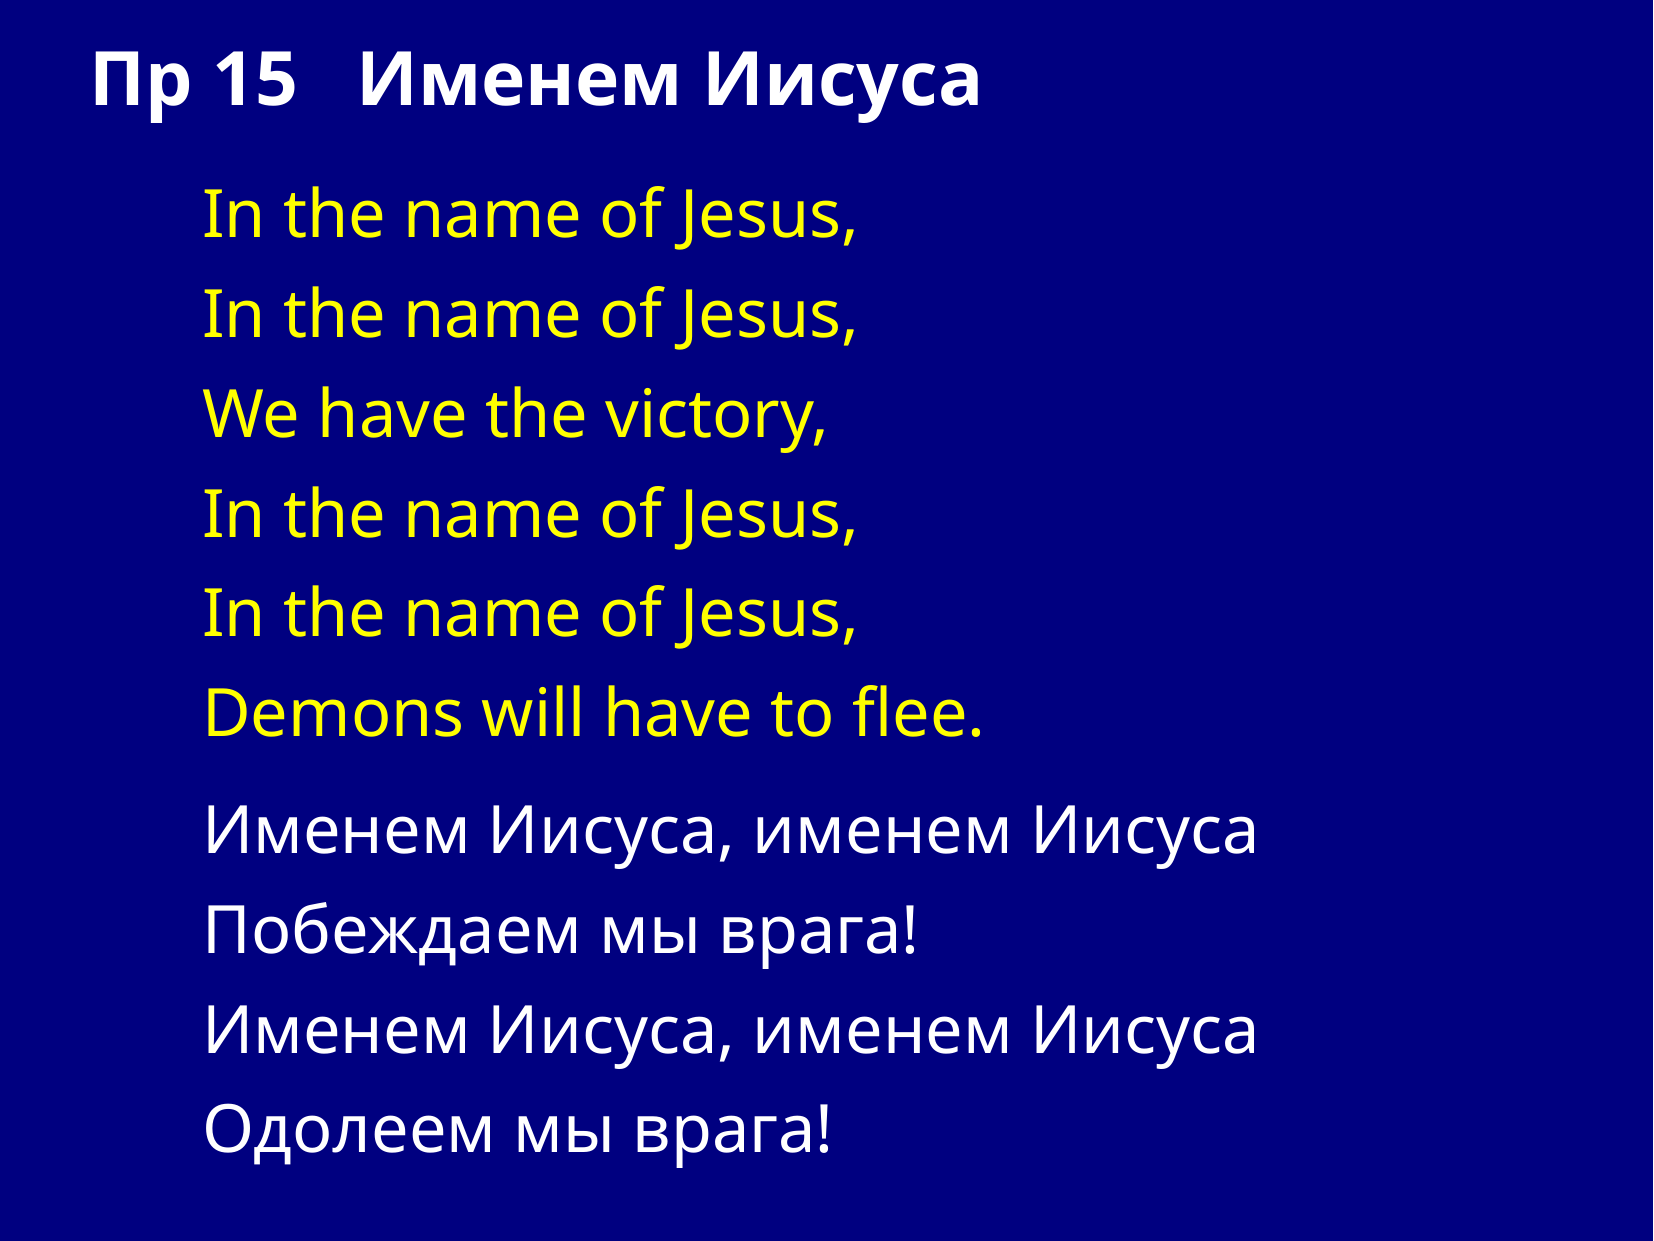

Пр 15 Именем Иисуса
	In the name of Jesus,
	In the name of Jesus,
	We have the victory,
	In the name of Jesus,
	In the name of Jesus,
	Demons will have to flee.
	Именем Иисуса, именем Иисуса
	Побеждаем мы врага!
	Именем Иисуса, именем Иисуса
	Одолеем мы врага!